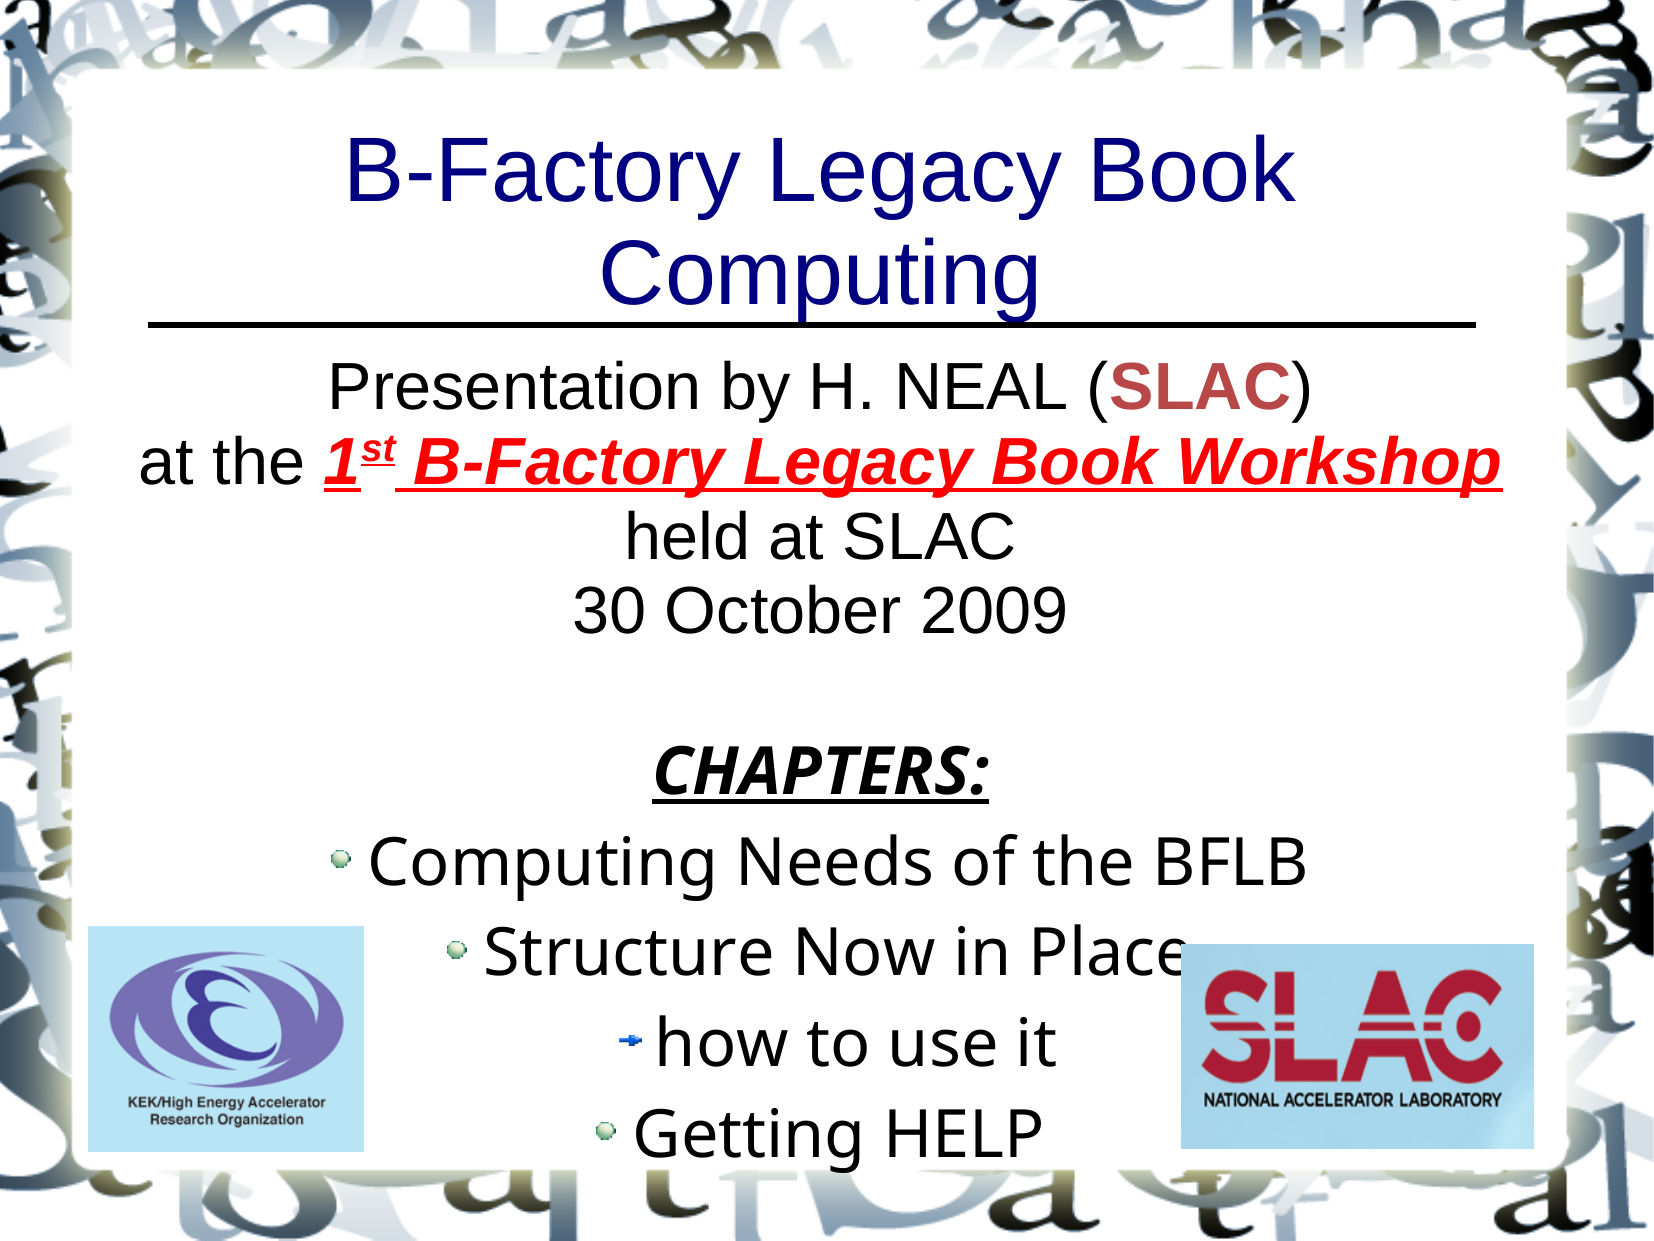

# B-Factory Legacy Book Computing
Presentation by H. NEAL (SLAC)
at the 1st B-Factory Legacy Book Workshop
held at SLAC
30 October 2009
CHAPTERS:
 Computing Needs of the BFLB
 Structure Now in Place
how to use it
 Getting HELP